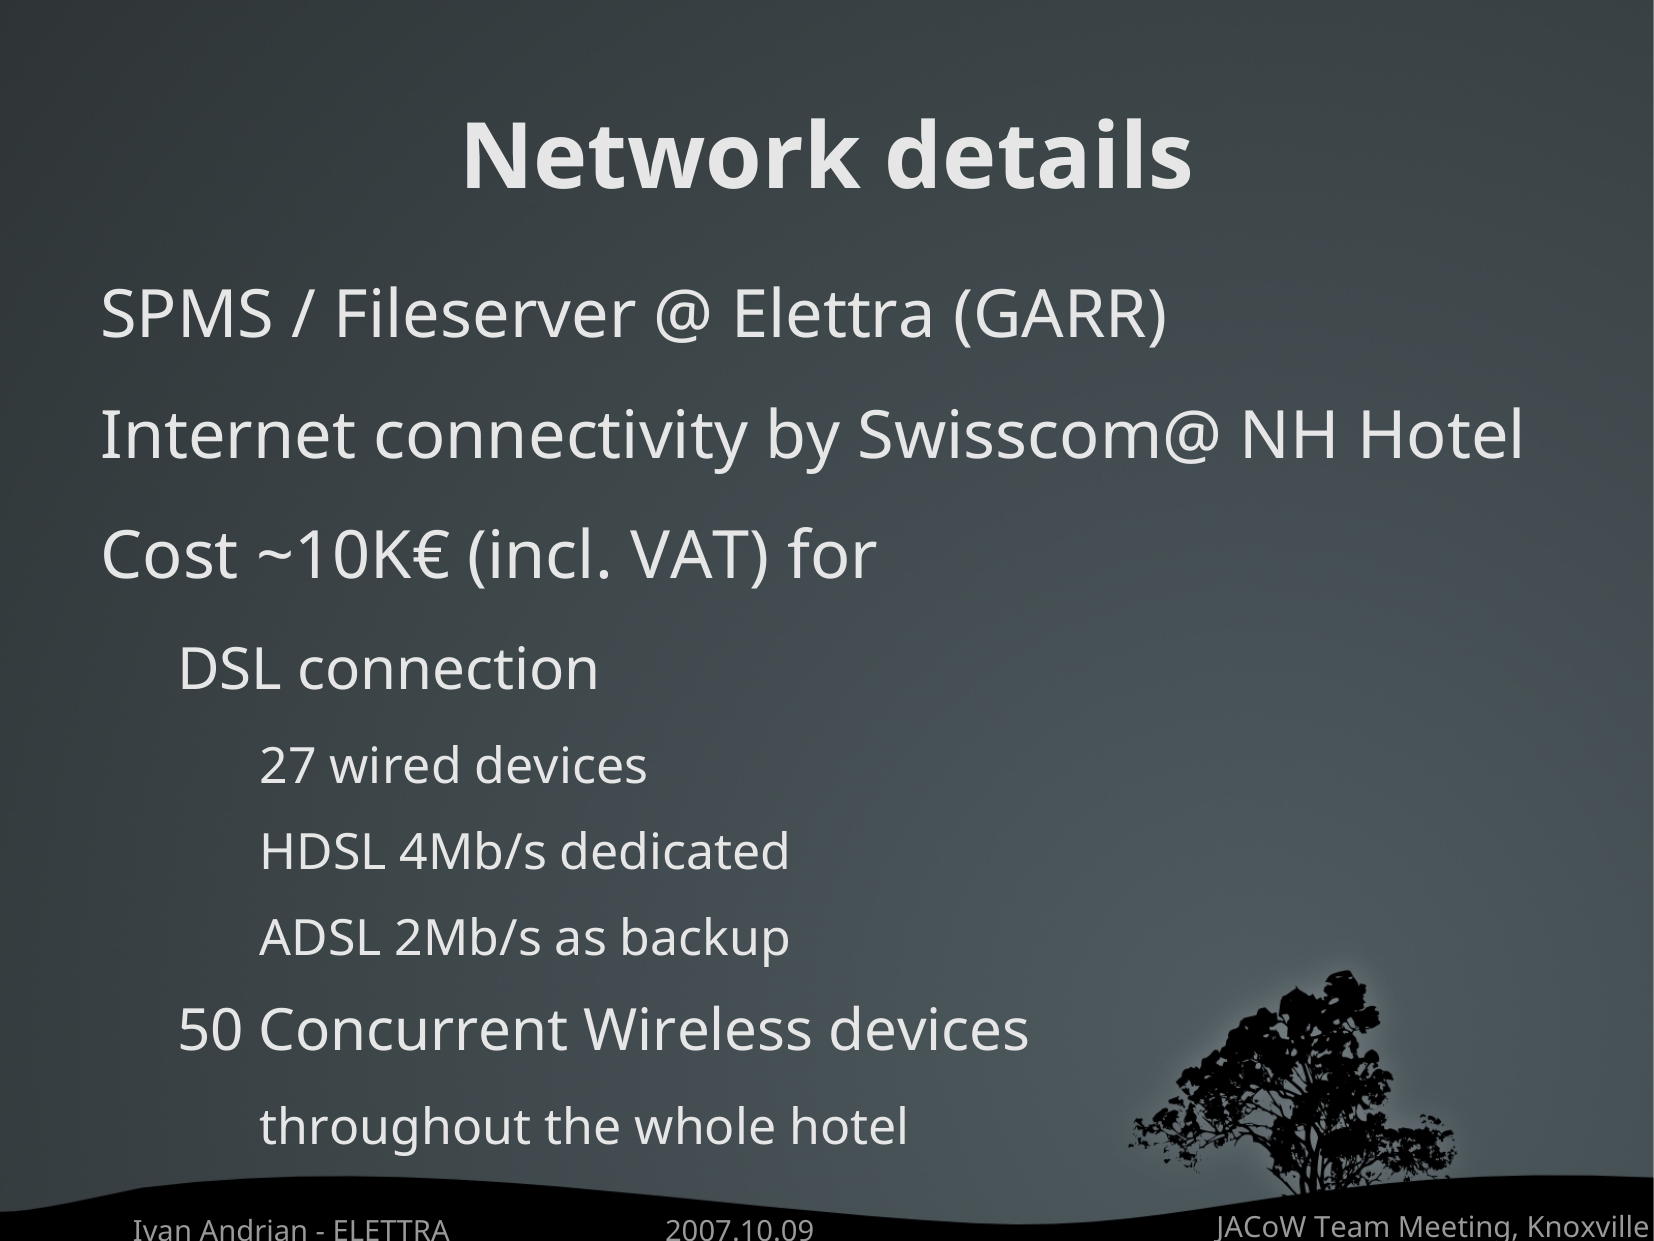

# Network details
SPMS / Fileserver @ Elettra (GARR)
Internet connectivity by Swisscom@ NH Hotel
Cost ~10K€ (incl. VAT) for
DSL connection
27 wired devices
HDSL 4Mb/s dedicated
ADSL 2Mb/s as backup
50 Concurrent Wireless devices
throughout the whole hotel
4
Ivan Andrian - ELETTRA
2007.10.09